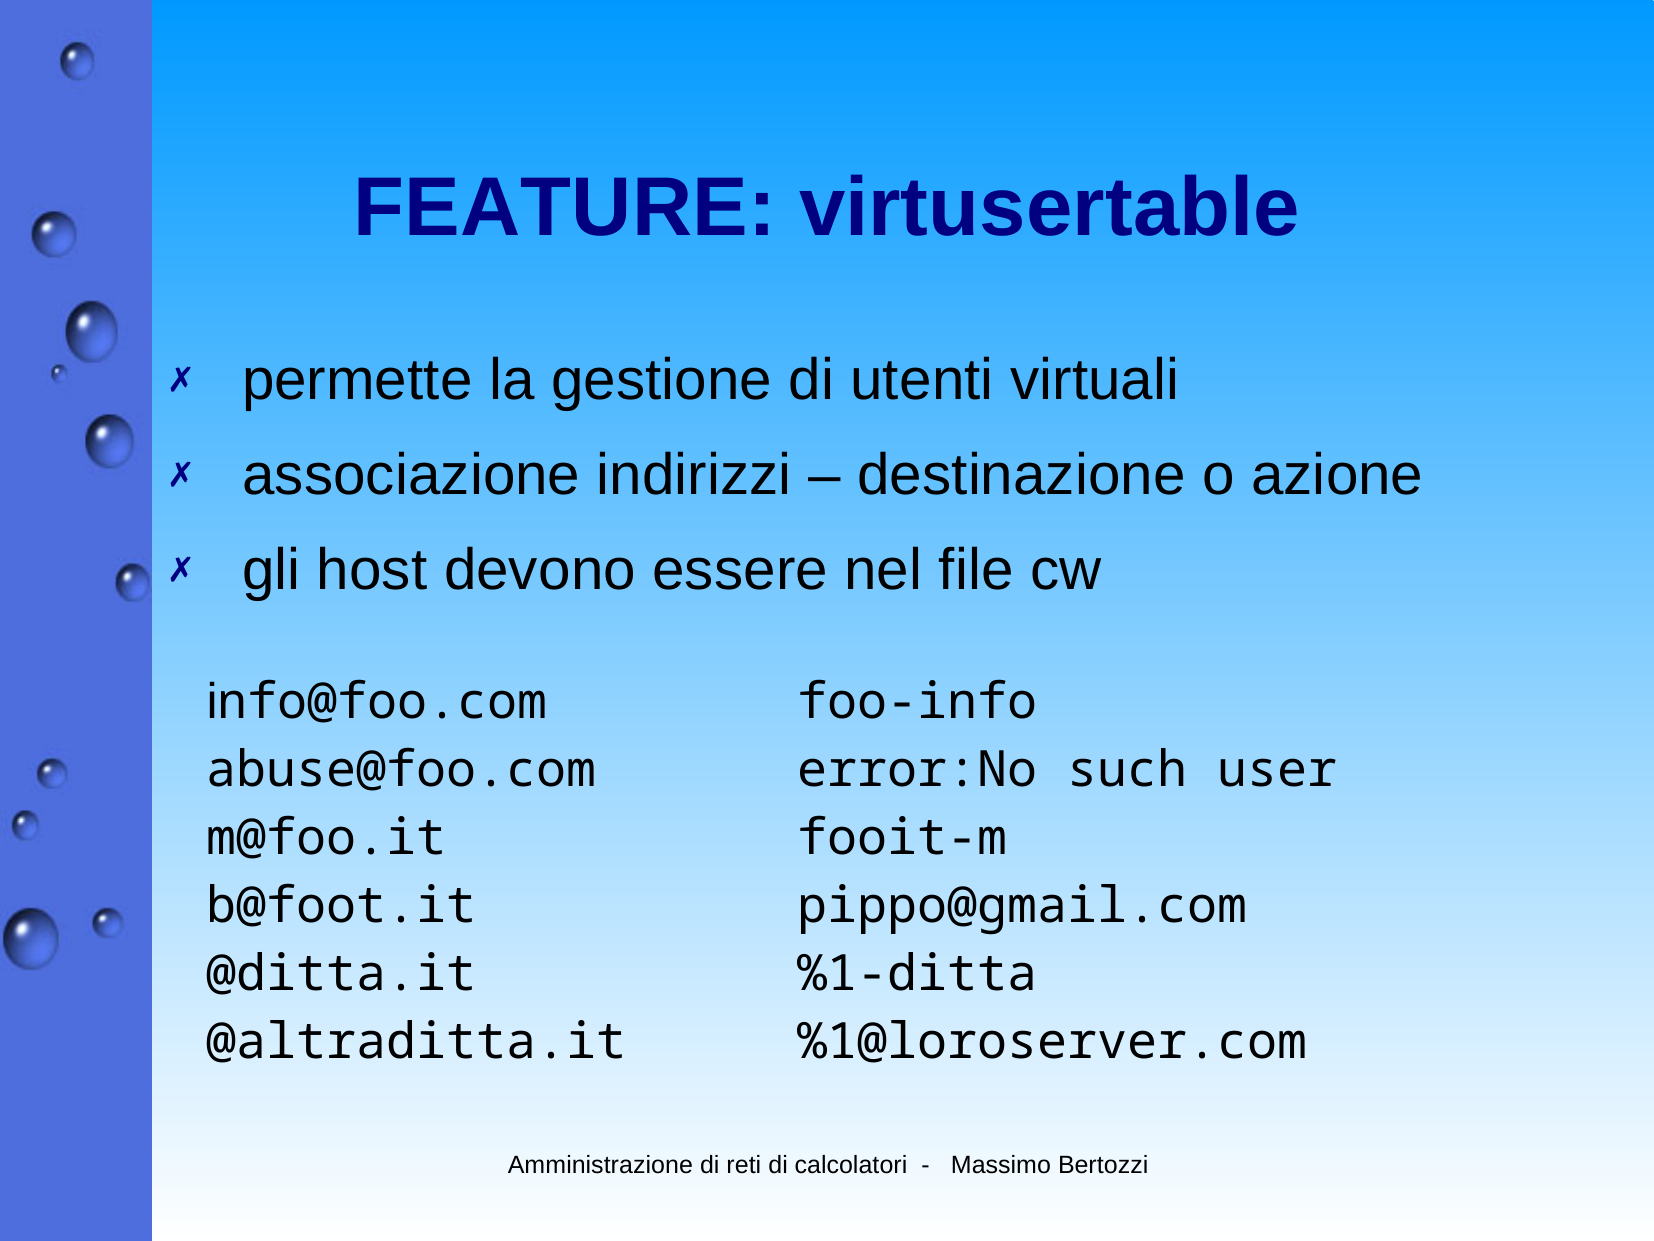

# FEATURE: virtusertable
permette la gestione di utenti virtuali
associazione indirizzi – destinazione o azione
gli host devono essere nel file cw
info@foo.com				foo-info
abuse@foo.com			error:No such user
m@foo.it					fooit-m
b@foot.it					pippo@gmail.com
@ditta.it					%1-ditta
@altraditta.it			%1@loroserver.com